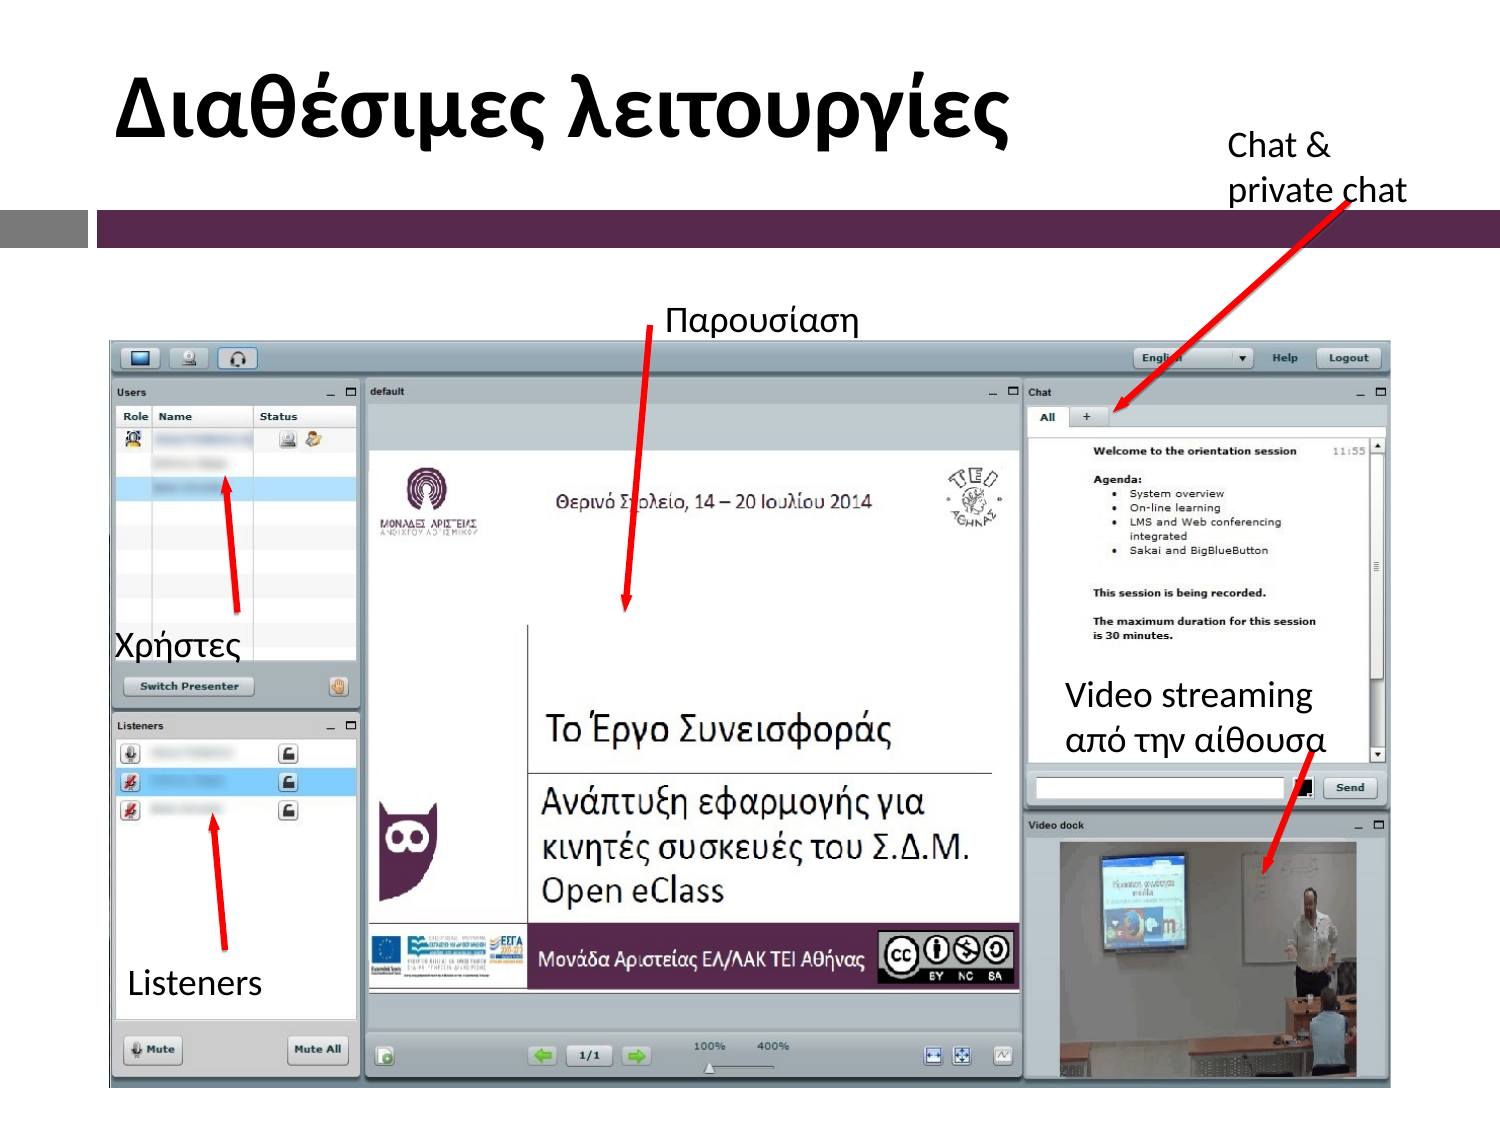

# Διαθέσιμες λειτουργίες
Chat &
private chat
Παρουσίαση
Χρήστες
Video streaming από την αίθουσα
Listeners